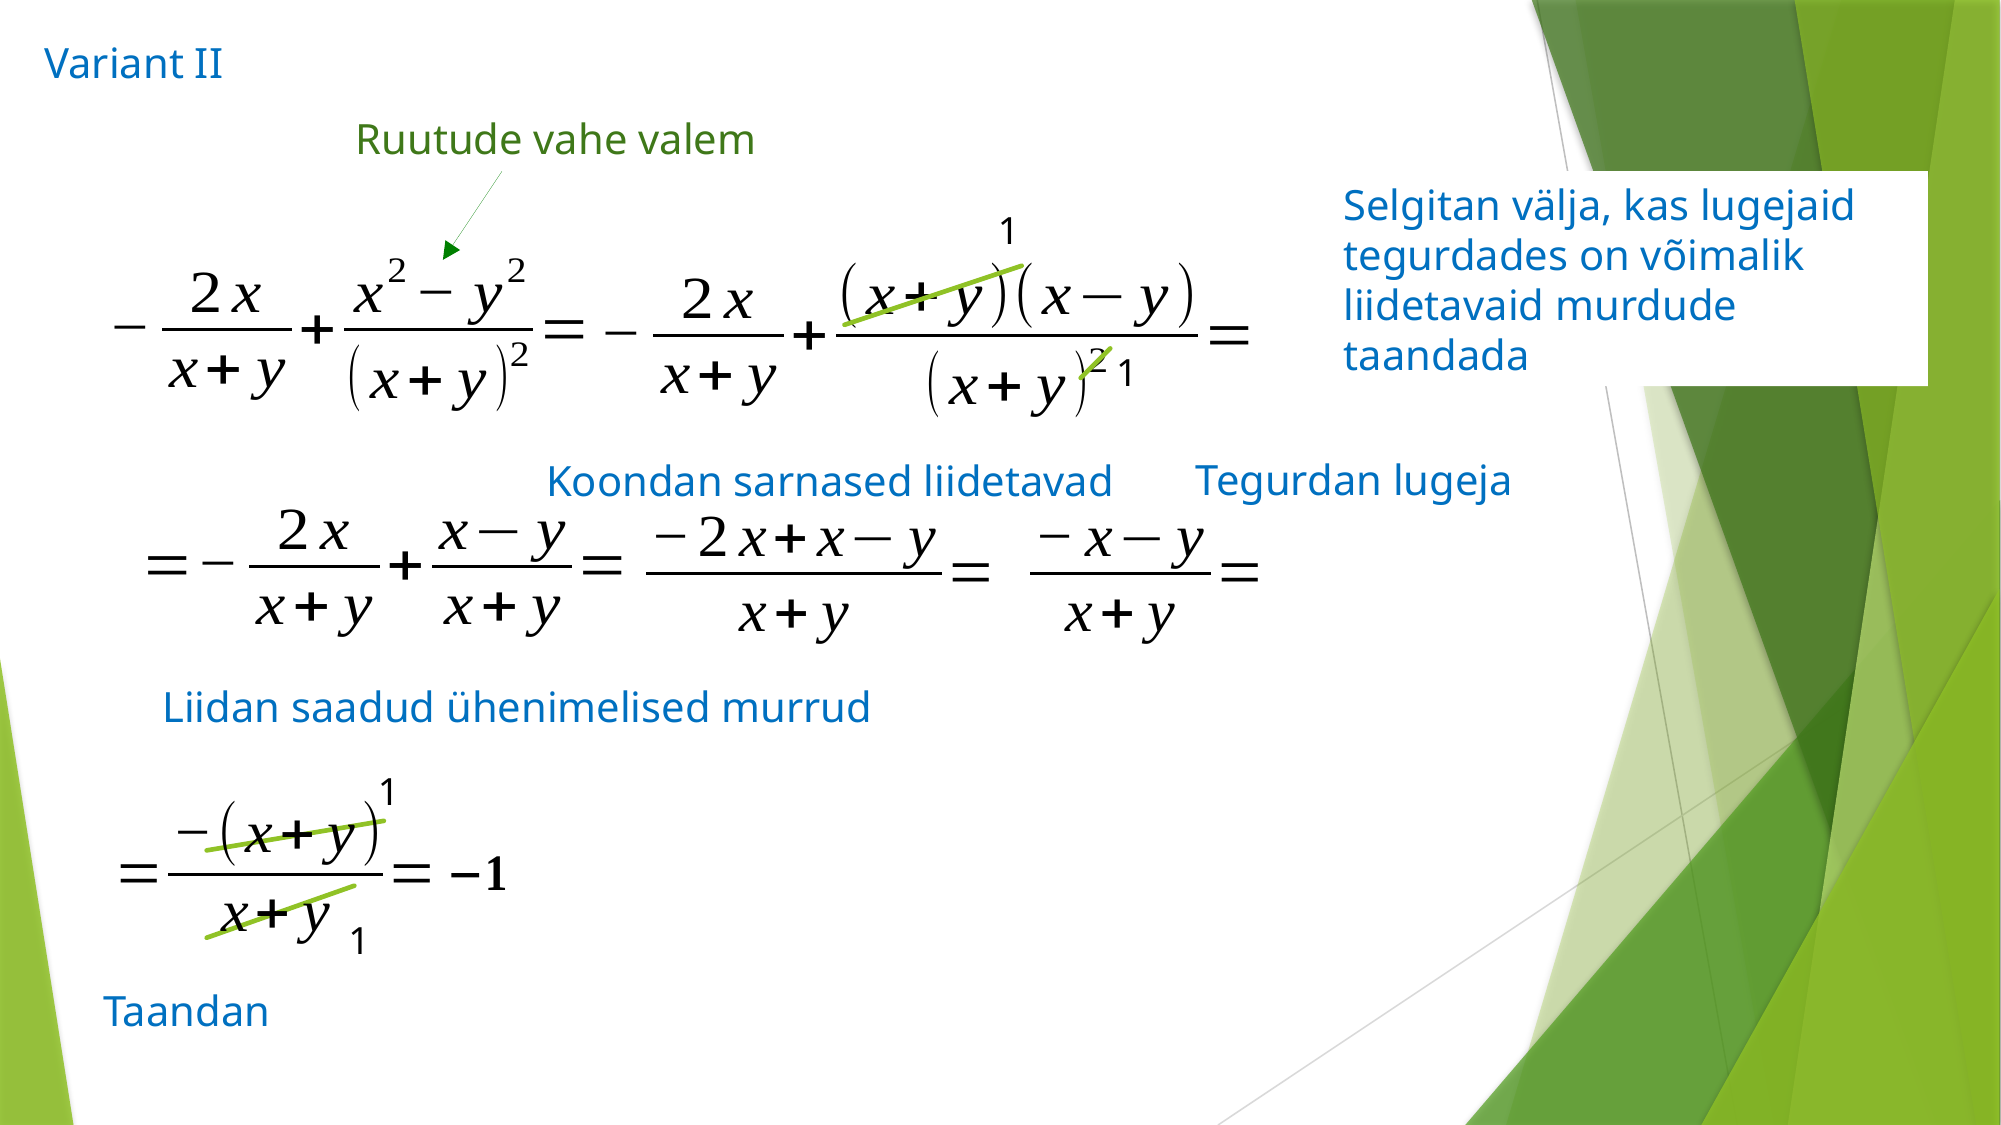

Variant II
Ruutude vahe valem
Selgitan välja, kas lugejaid tegurdades on võimalik liidetavaid murdude taandada
1
1
Tegurdan lugeja
Koondan sarnased liidetavad
Liidan saadud ühenimelised murrud
1
1
Taandan